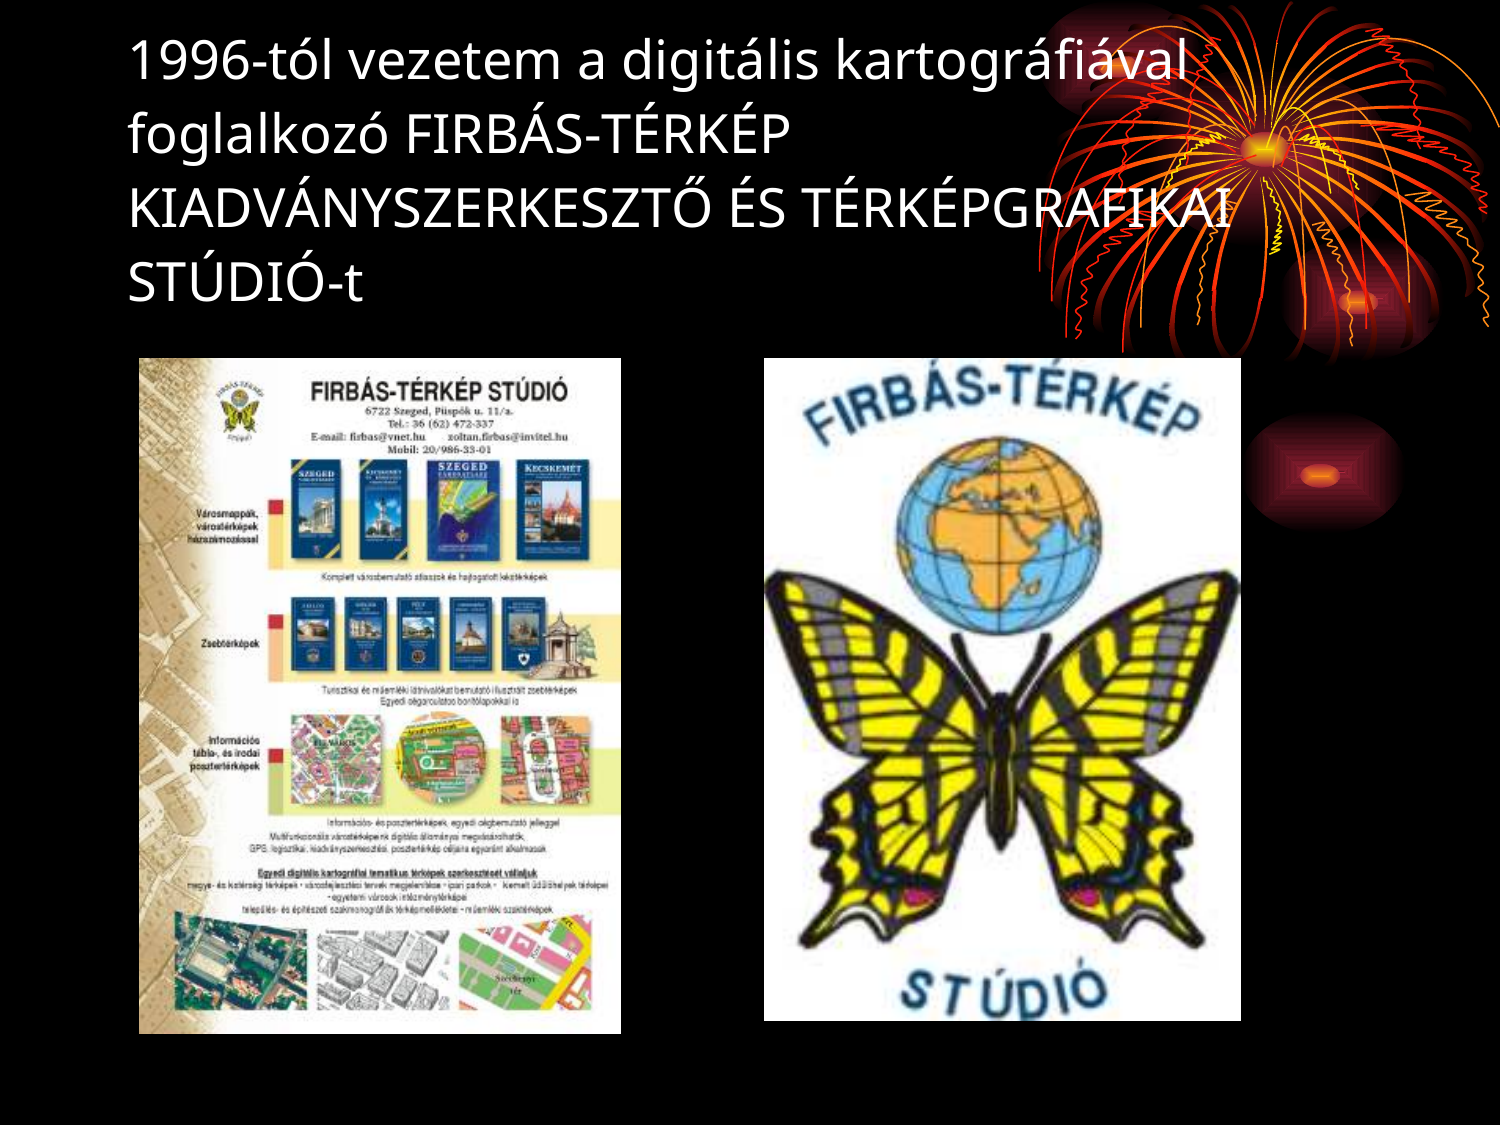

# 1996-tól vezetem a digitális kartográfiával foglalkozó FIRBÁS-TÉRKÉP KIADVÁNYSZERKESZTŐ ÉS TÉRKÉPGRAFIKAI STÚDIÓ-t